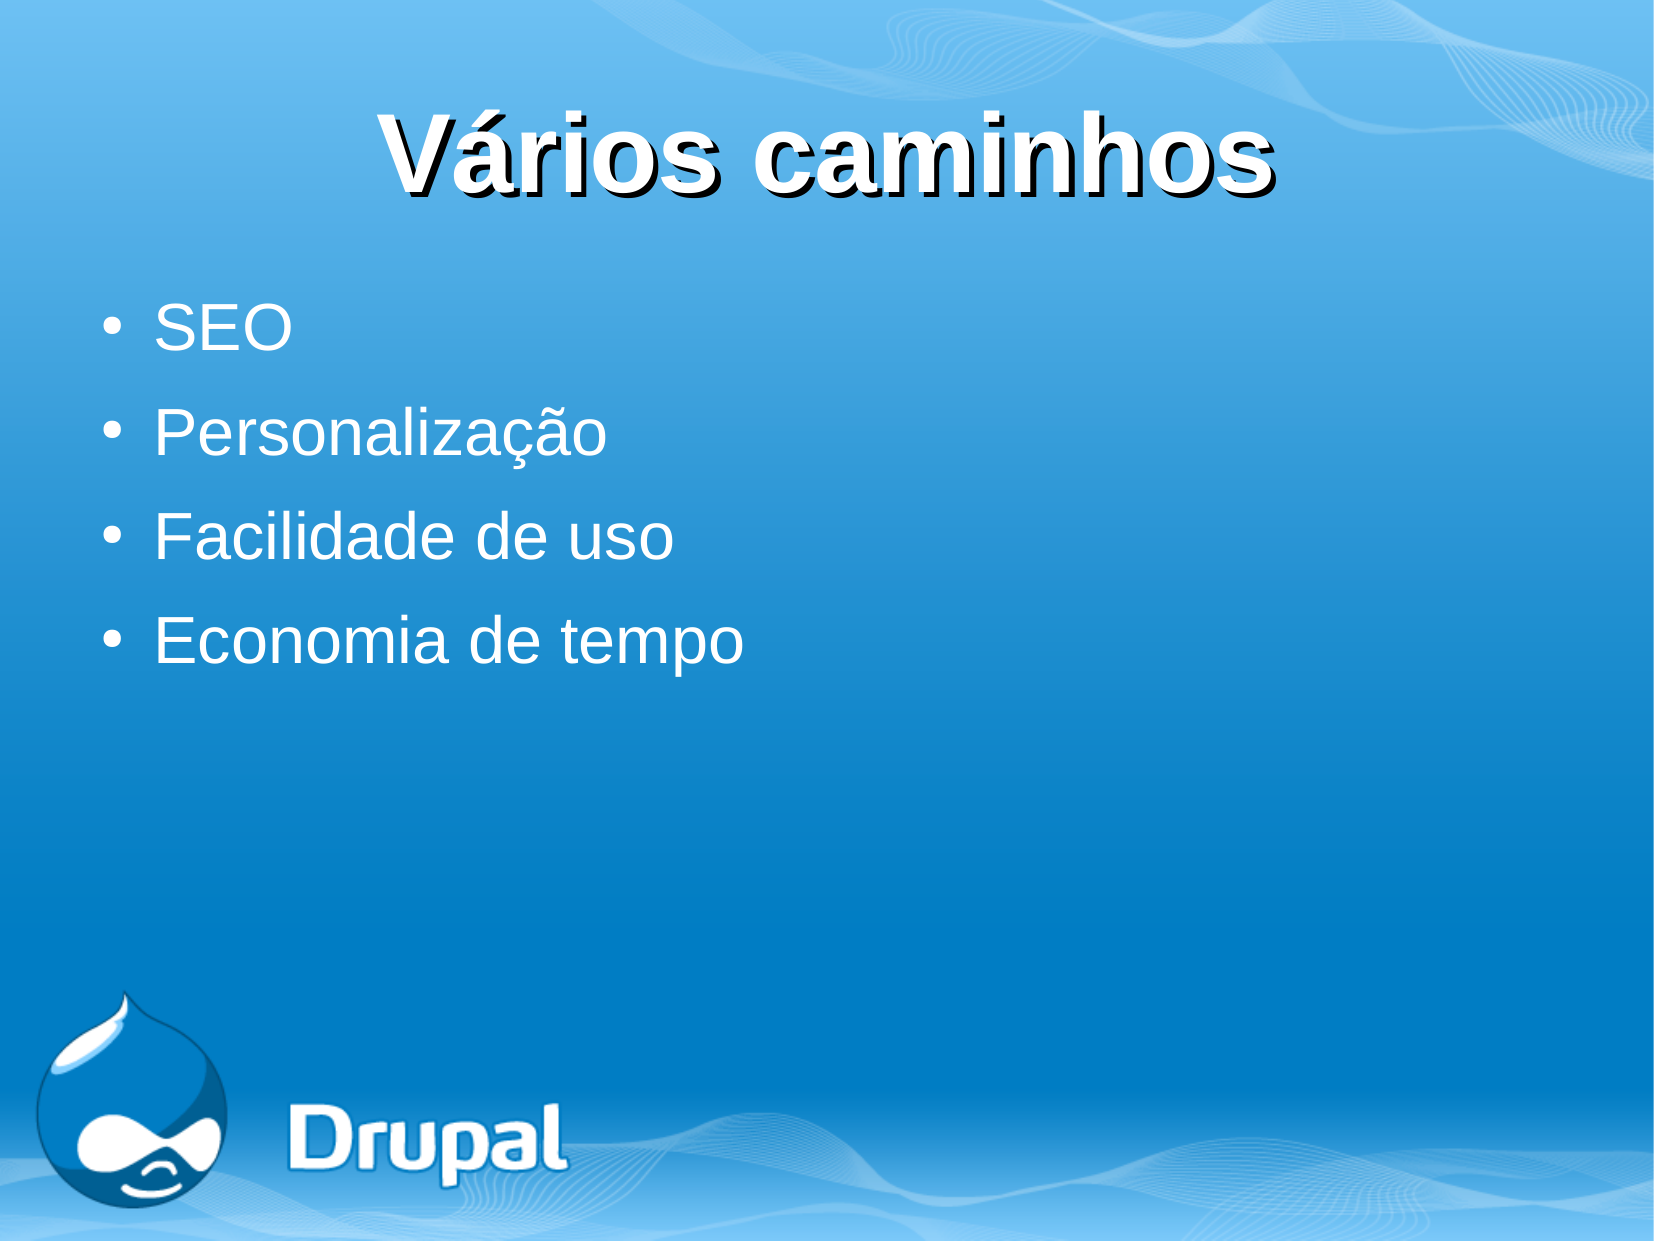

# Vários caminhos
SEO
Personalização
Facilidade de uso
Economia de tempo